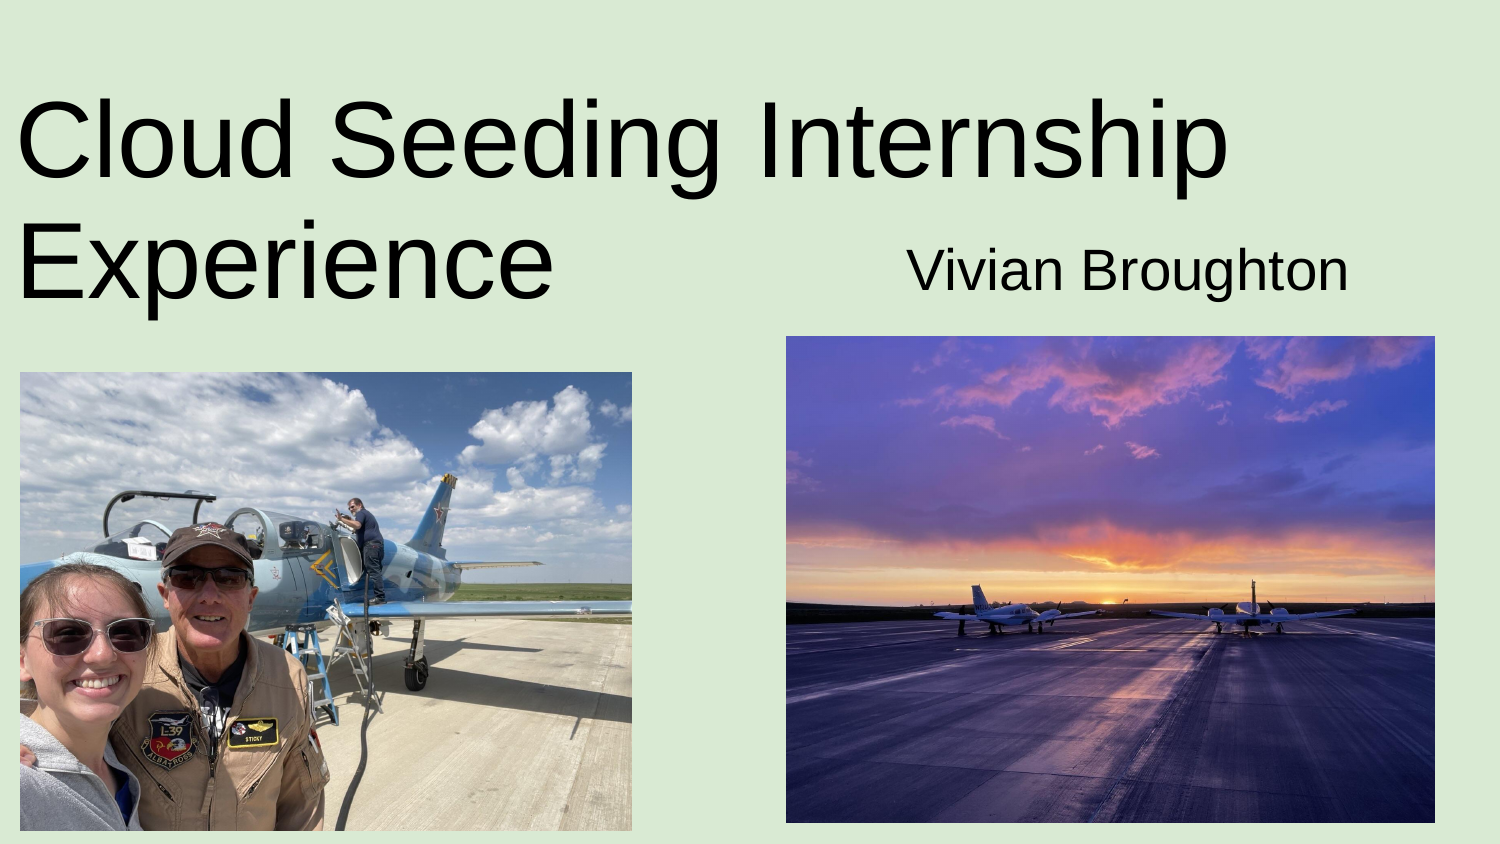

# Cloud Seeding Internship Experience
Vivian Broughton